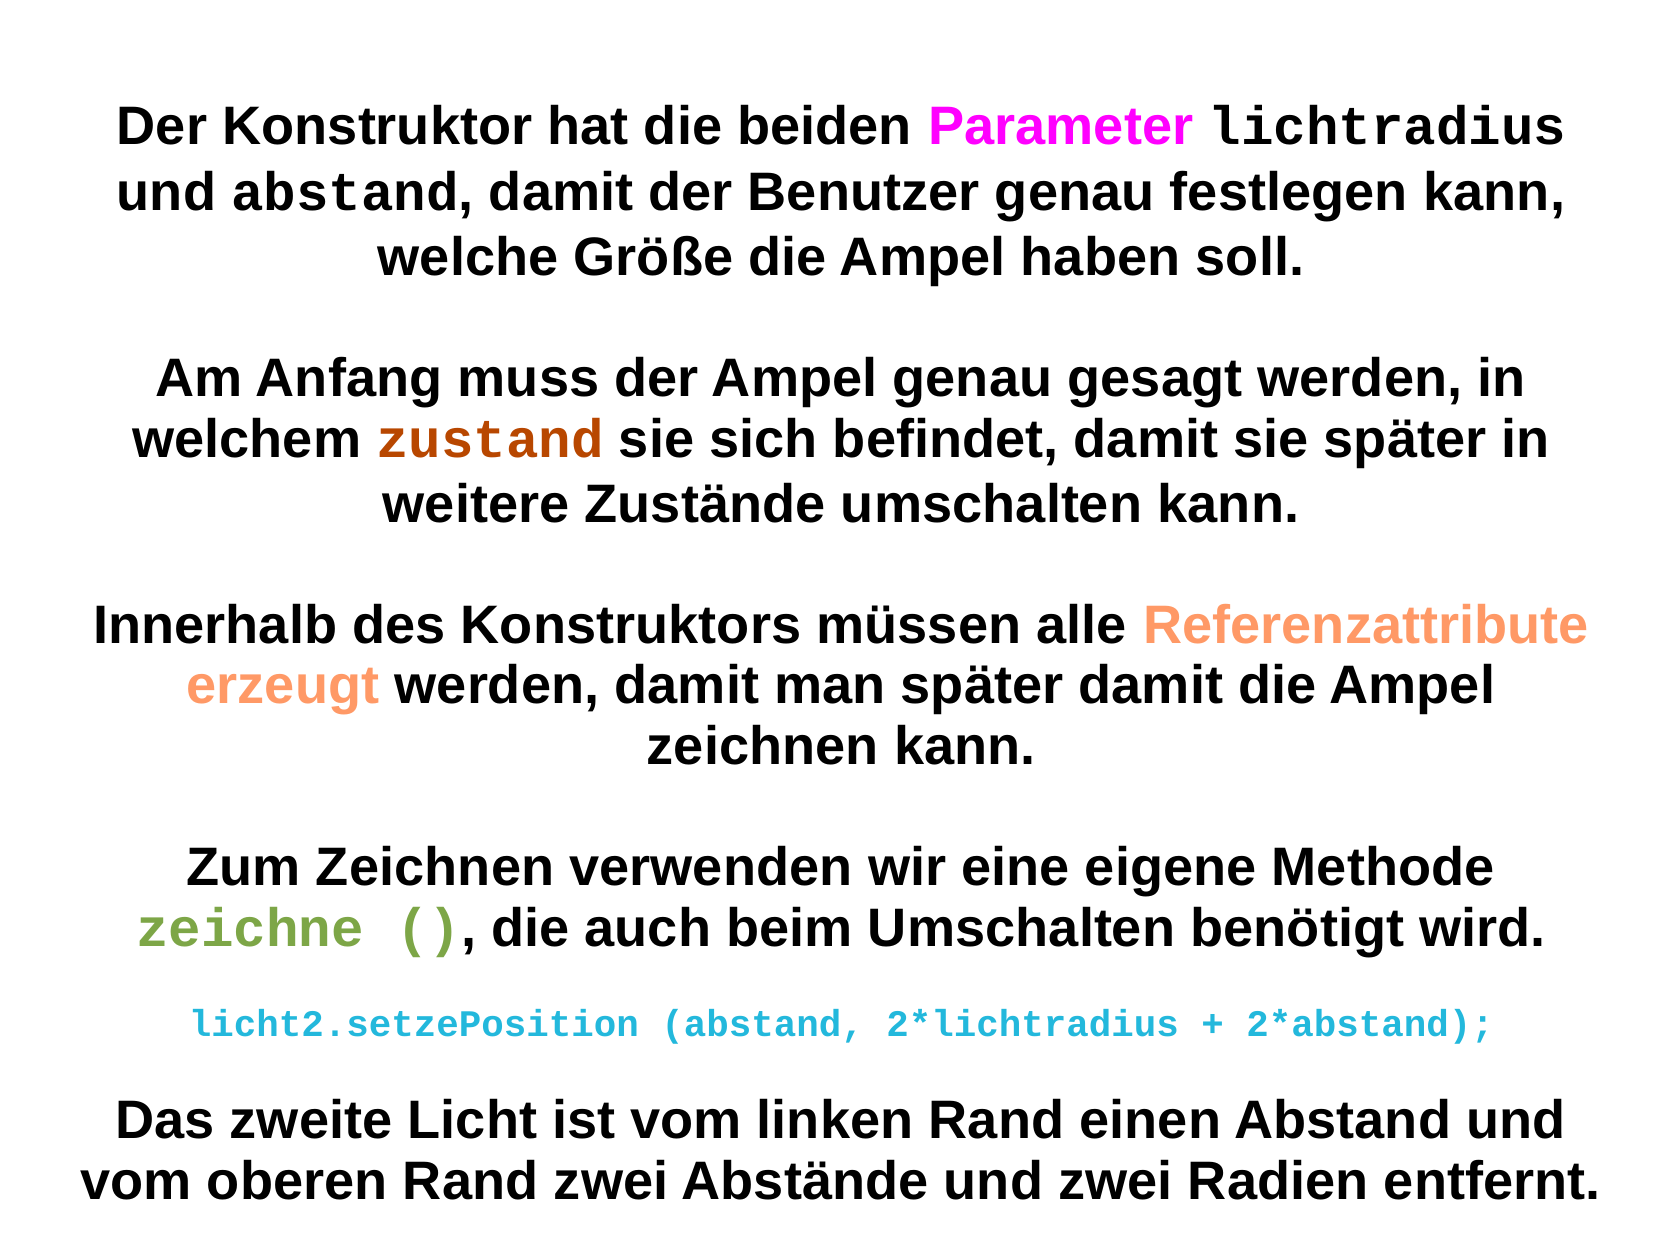

Der Konstruktor hat die beiden Parameter lichtradius und abstand, damit der Benutzer genau festlegen kann, welche Größe die Ampel haben soll.
Am Anfang muss der Ampel genau gesagt werden, in welchem zustand sie sich befindet, damit sie später in weitere Zustände umschalten kann.
Innerhalb des Konstruktors müssen alle Referenzattribute erzeugt werden, damit man später damit die Ampel zeichnen kann.
Zum Zeichnen verwenden wir eine eigene Methode zeichne (), die auch beim Umschalten benötigt wird.
licht2.setzePosition (abstand, 2*lichtradius + 2*abstand);
Das zweite Licht ist vom linken Rand einen Abstand und vom oberen Rand zwei Abstände und zwei Radien entfernt.